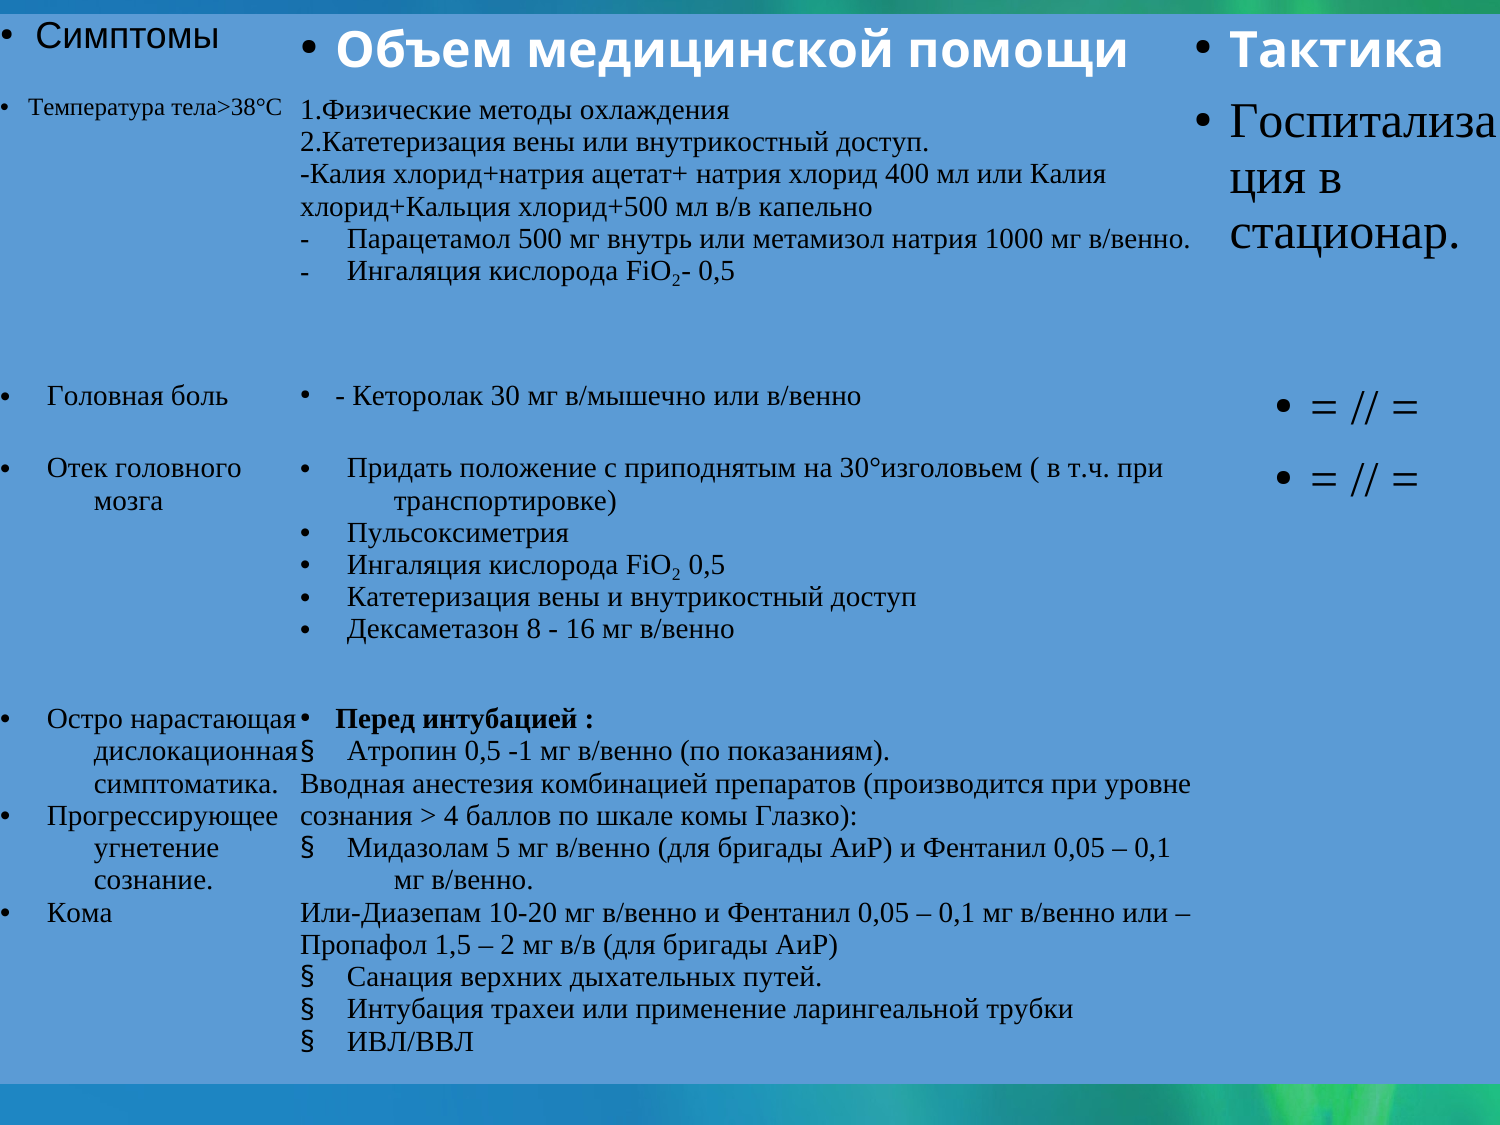

| Симптомы | Объем медицинской помощи | Тактика |
| --- | --- | --- |
| Температура тела>38°C | 1.Физические методы охлаждения 2.Катетеризация вены или внутрикостный доступ. -Калия хлорид+натрия ацетат+ натрия хлорид 400 мл или Калия хлорид+Кальция хлорид+500 мл в/в капельно Парацетамол 500 мг внутрь или метамизол натрия 1000 мг в/венно. Ингаляция кислорода FiO₂- 0,5 | Госпитализация в стационар. |
| Головная боль | - Кеторолак 30 мг в/мышечно или в/венно | = // = |
| Отек головного мозга | Придать положение с приподнятым на 30°изголовьем ( в т.ч. при транспортировке) Пульсоксиметрия Ингаляция кислорода FiO₂ 0,5 Катетеризация вены и внутрикостный доступ Дексаметазон 8 - 16 мг в/венно | = // = |
| Остро нарастающая дислокационная симптоматика. Прогрессирующее угнетение сознание. Кома | Перед интубацией : Атропин 0,5 -1 мг в/венно (по показаниям). Вводная анестезия комбинацией препаратов (производится при уровне сознания > 4 баллов по шкале комы Глазко): Мидазолам 5 мг в/венно (для бригады АиР) и Фентанил 0,05 – 0,1 мг в/венно. Или-Диазепам 10-20 мг в/венно и Фентанил 0,05 – 0,1 мг в/венно или – Пропафол 1,5 – 2 мг в/в (для бригады АиР) Санация верхних дыхательных путей. Интубация трахеи или применение ларингеальной трубки ИВЛ/ВВЛ | |